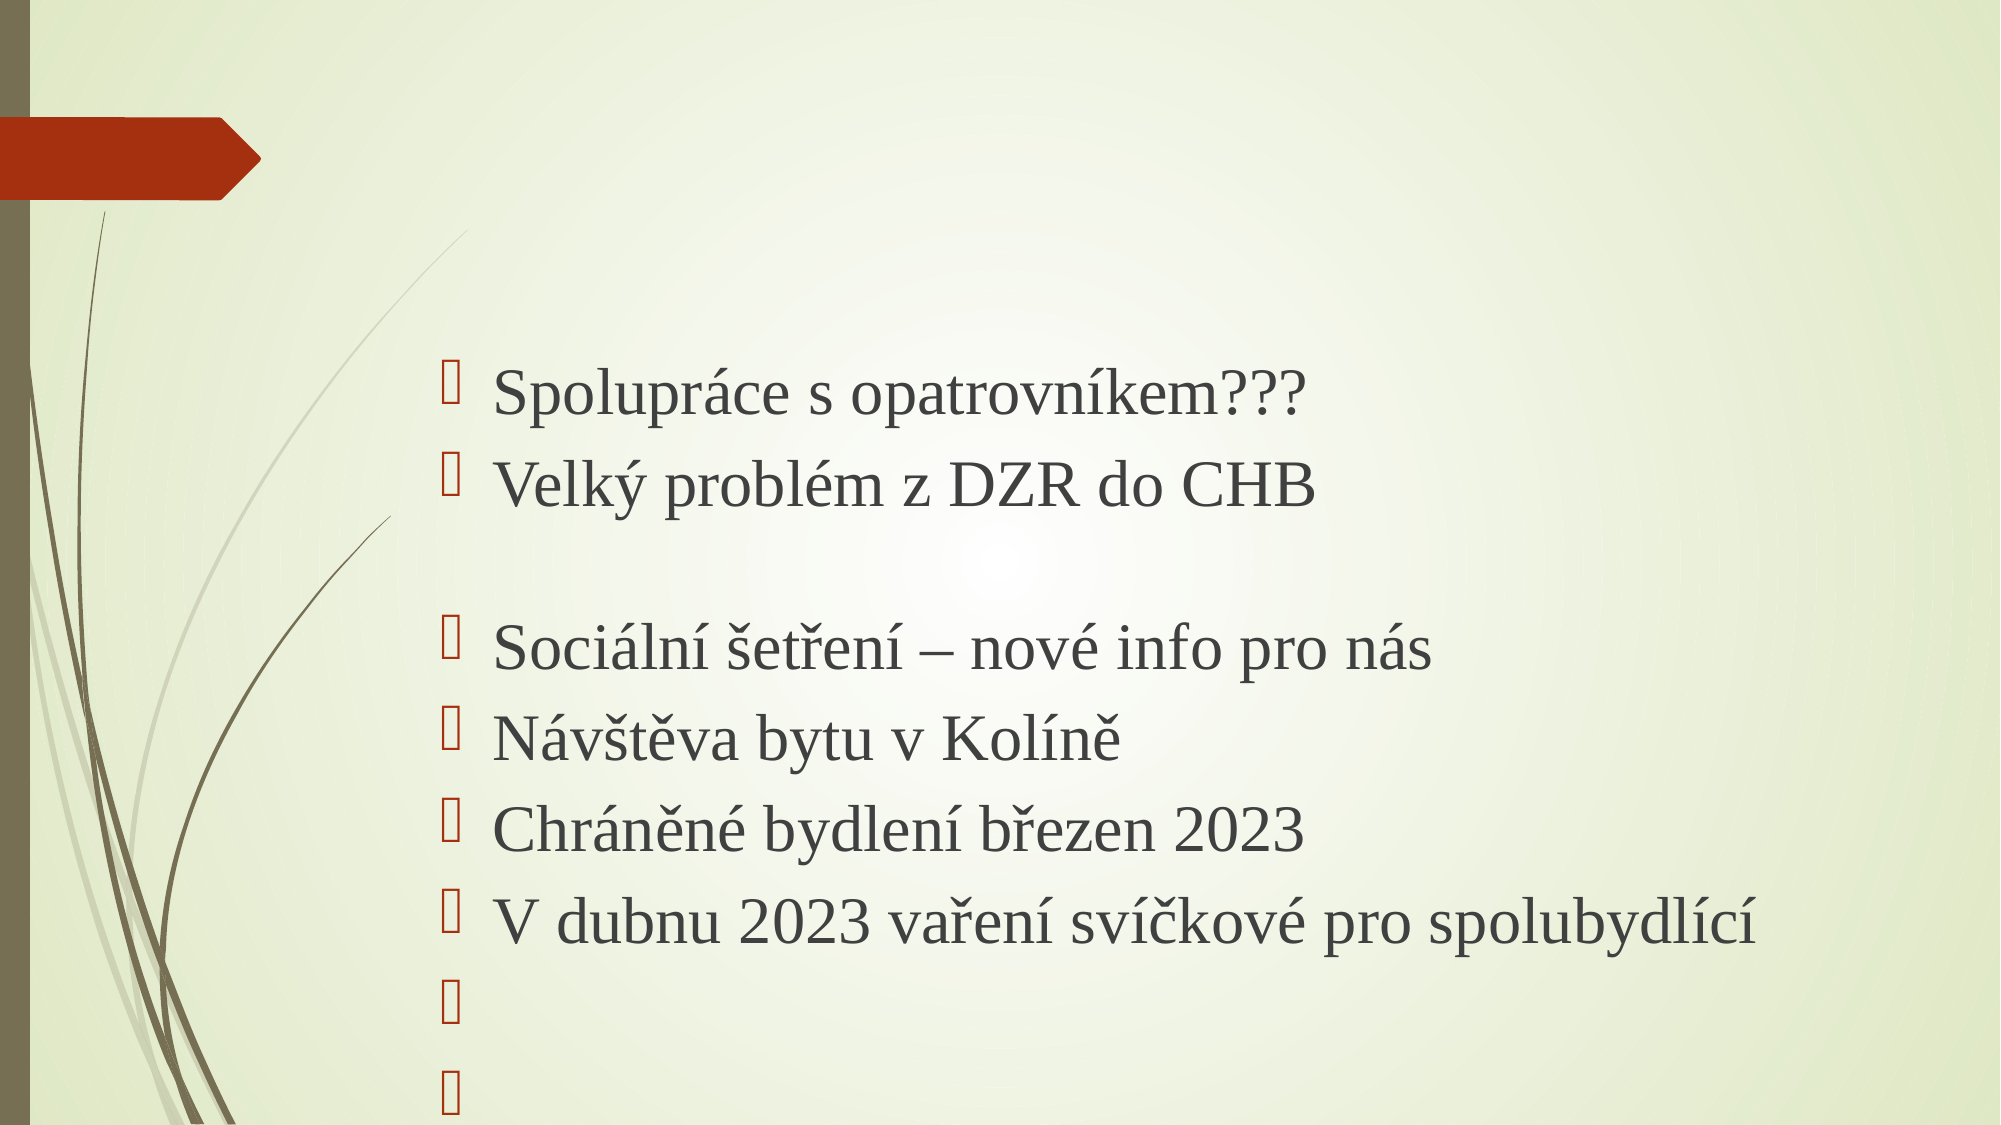

#
Spolupráce s opatrovníkem???
Velký problém z DZR do CHB
Sociální šetření – nové info pro nás
Návštěva bytu v Kolíně
Chráněné bydlení březen 2023
V dubnu 2023 vaření svíčkové pro spolubydlící